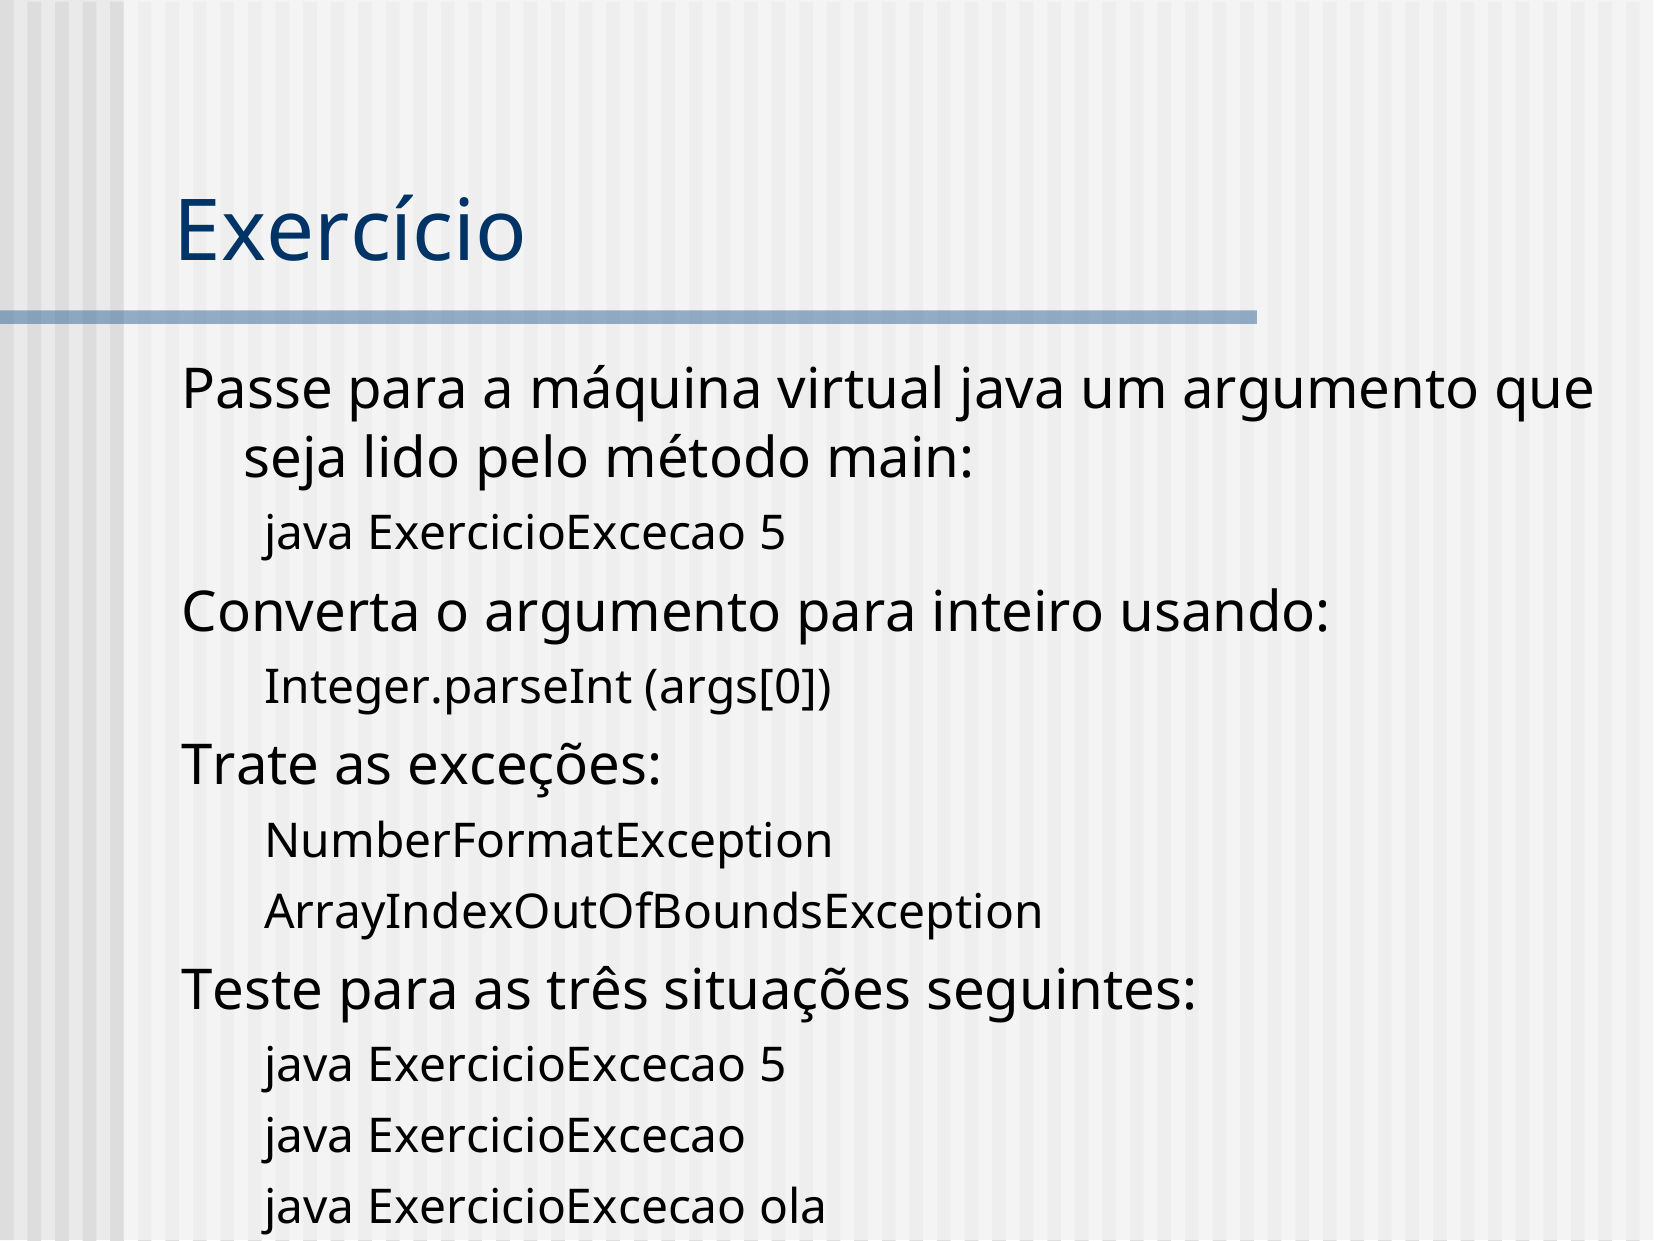

# Exercício
Passe para a máquina virtual java um argumento que seja lido pelo método main:
java ExercicioExcecao 5
Converta o argumento para inteiro usando:
Integer.parseInt (args[0])
Trate as exceções:
NumberFormatException
ArrayIndexOutOfBoundsException
Teste para as três situações seguintes:
java ExercicioExcecao 5
java ExercicioExcecao
java ExercicioExcecao ola